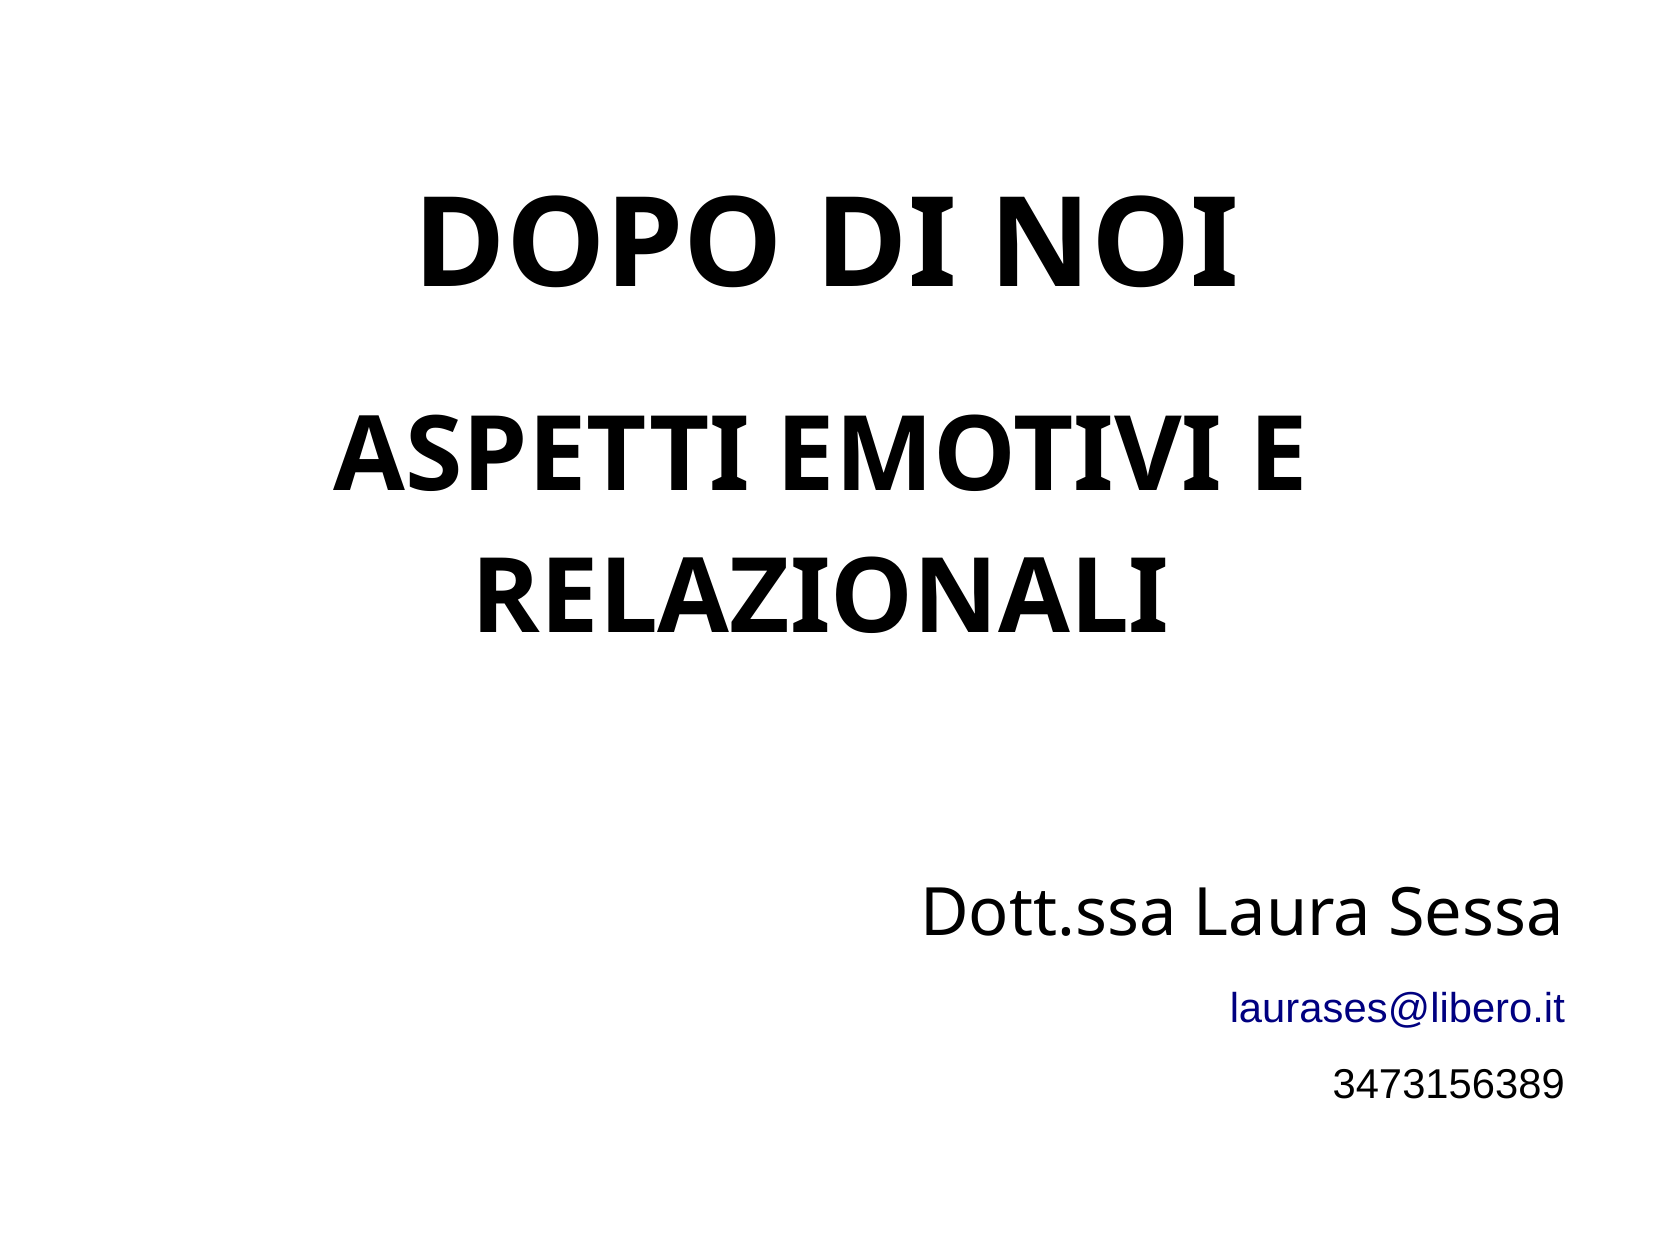

# DOPO DI NOI
ASPETTI EMOTIVI E RELAZIONALI
Dott.ssa Laura Sessa
laurases@libero.it
3473156389